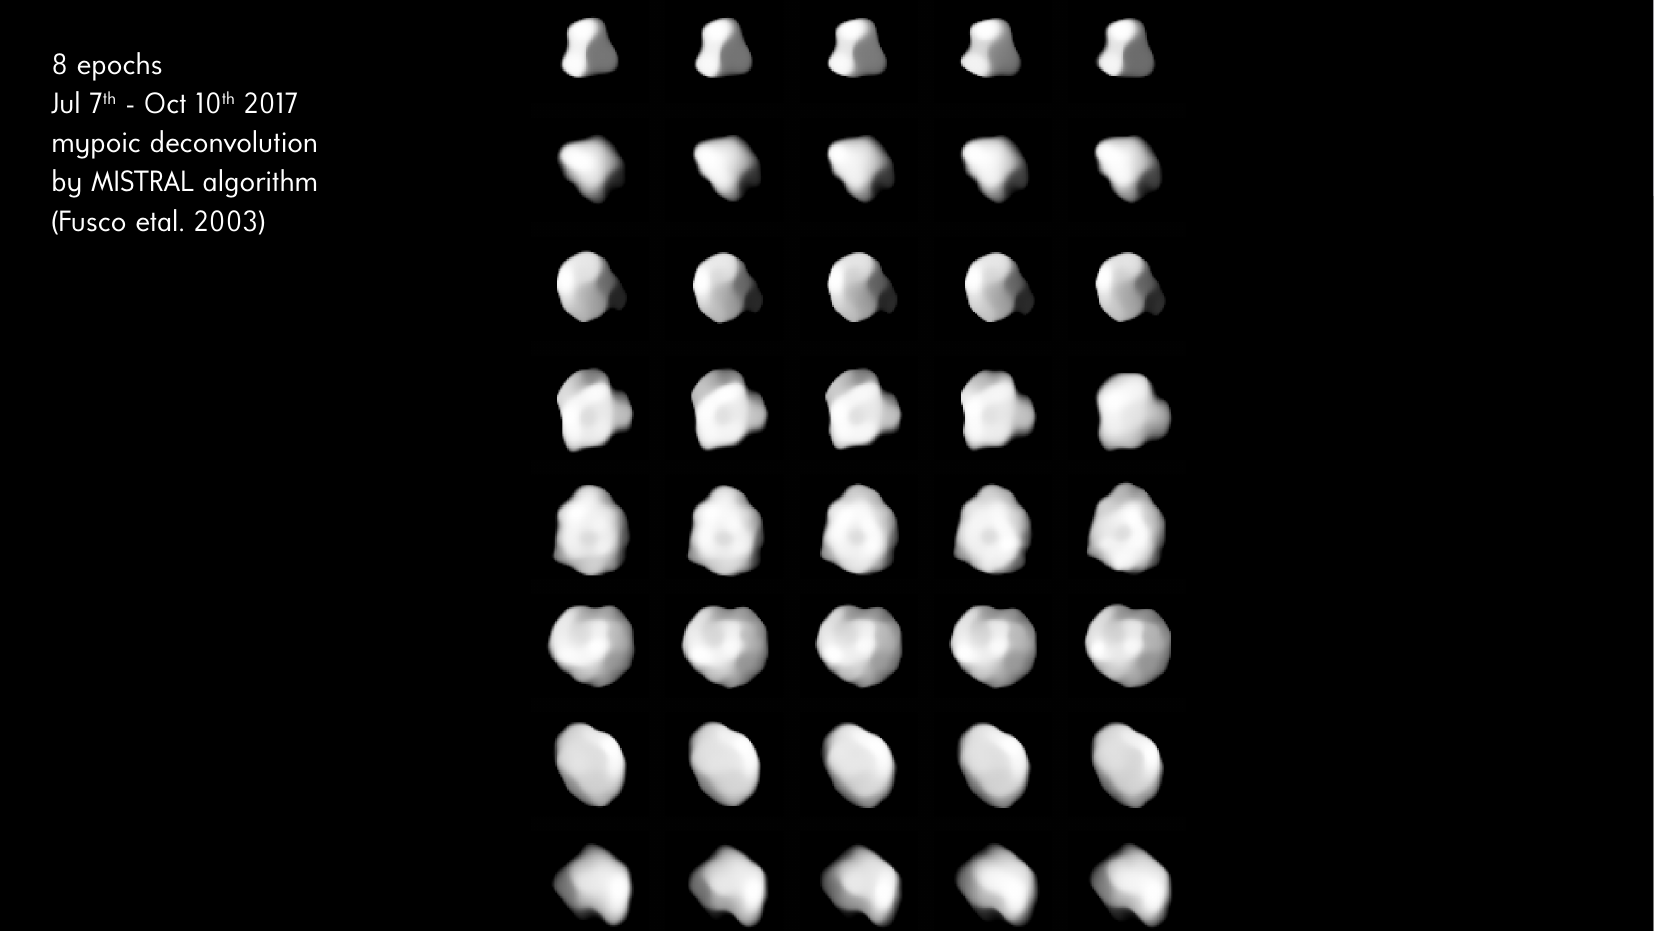

8 epochs
Jul 7th - Oct 10th 2017
mypoic deconvolution
by MISTRAL algorithm
(Fusco etal. 2003)